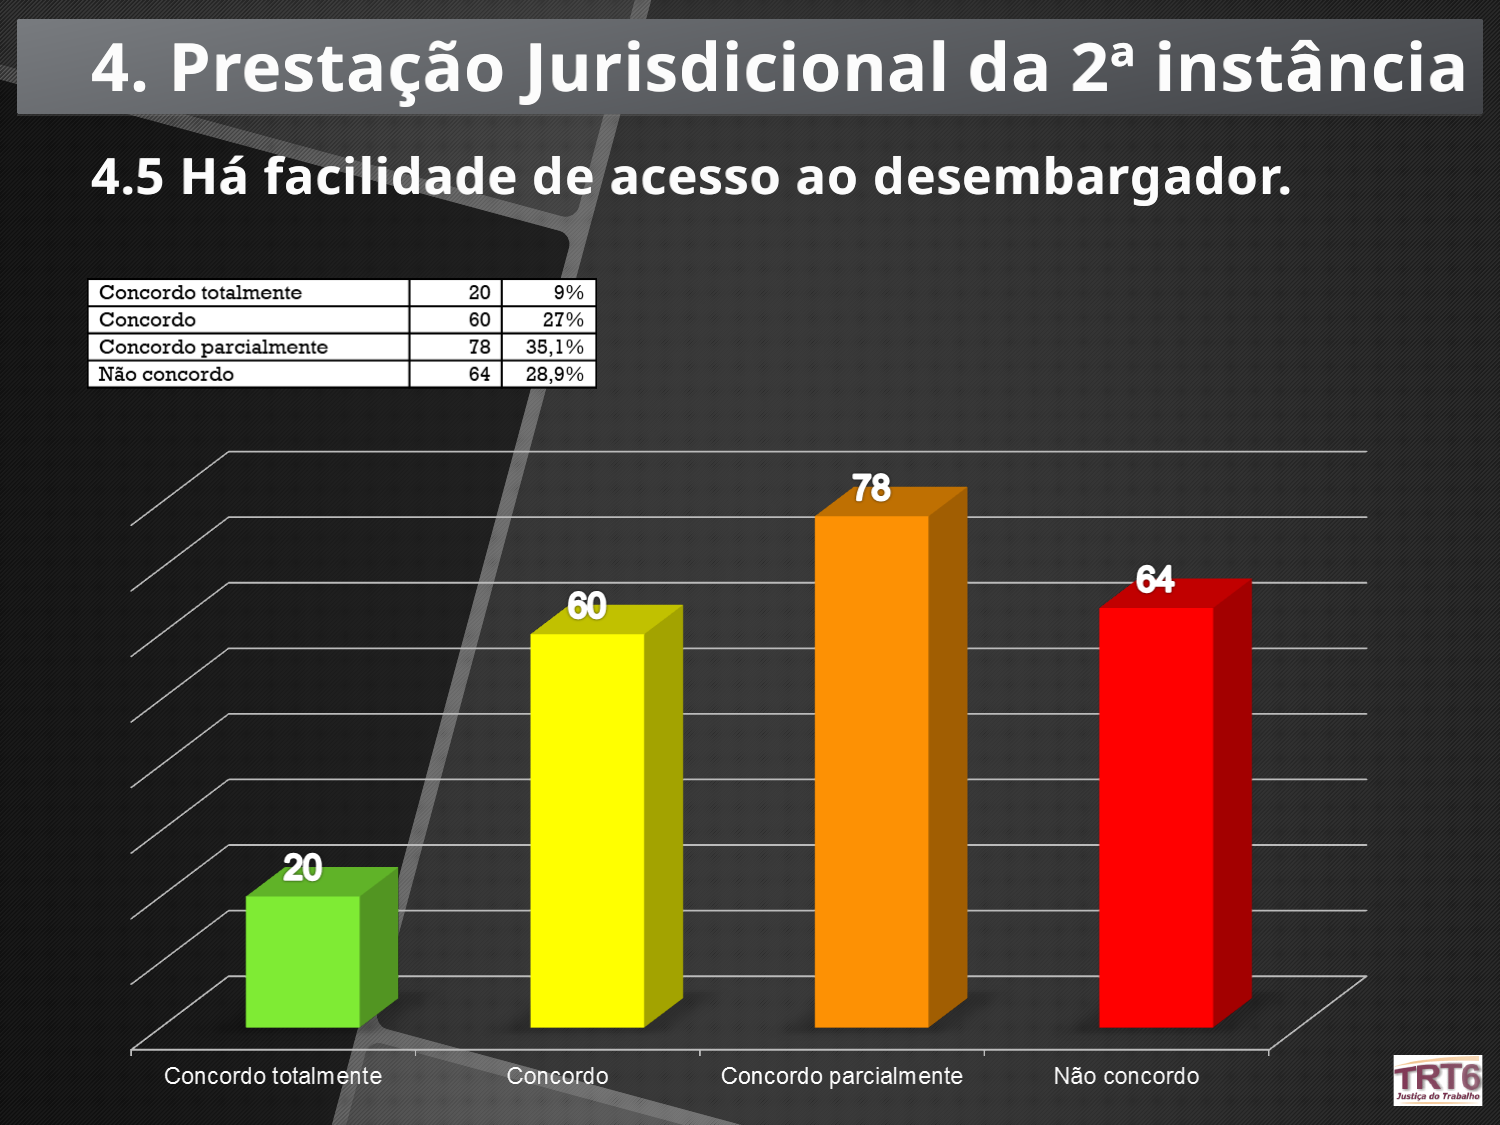

4. Prestação Jurisdicional da 2ª instância
4.5 Há facilidade de acesso ao desembargador.